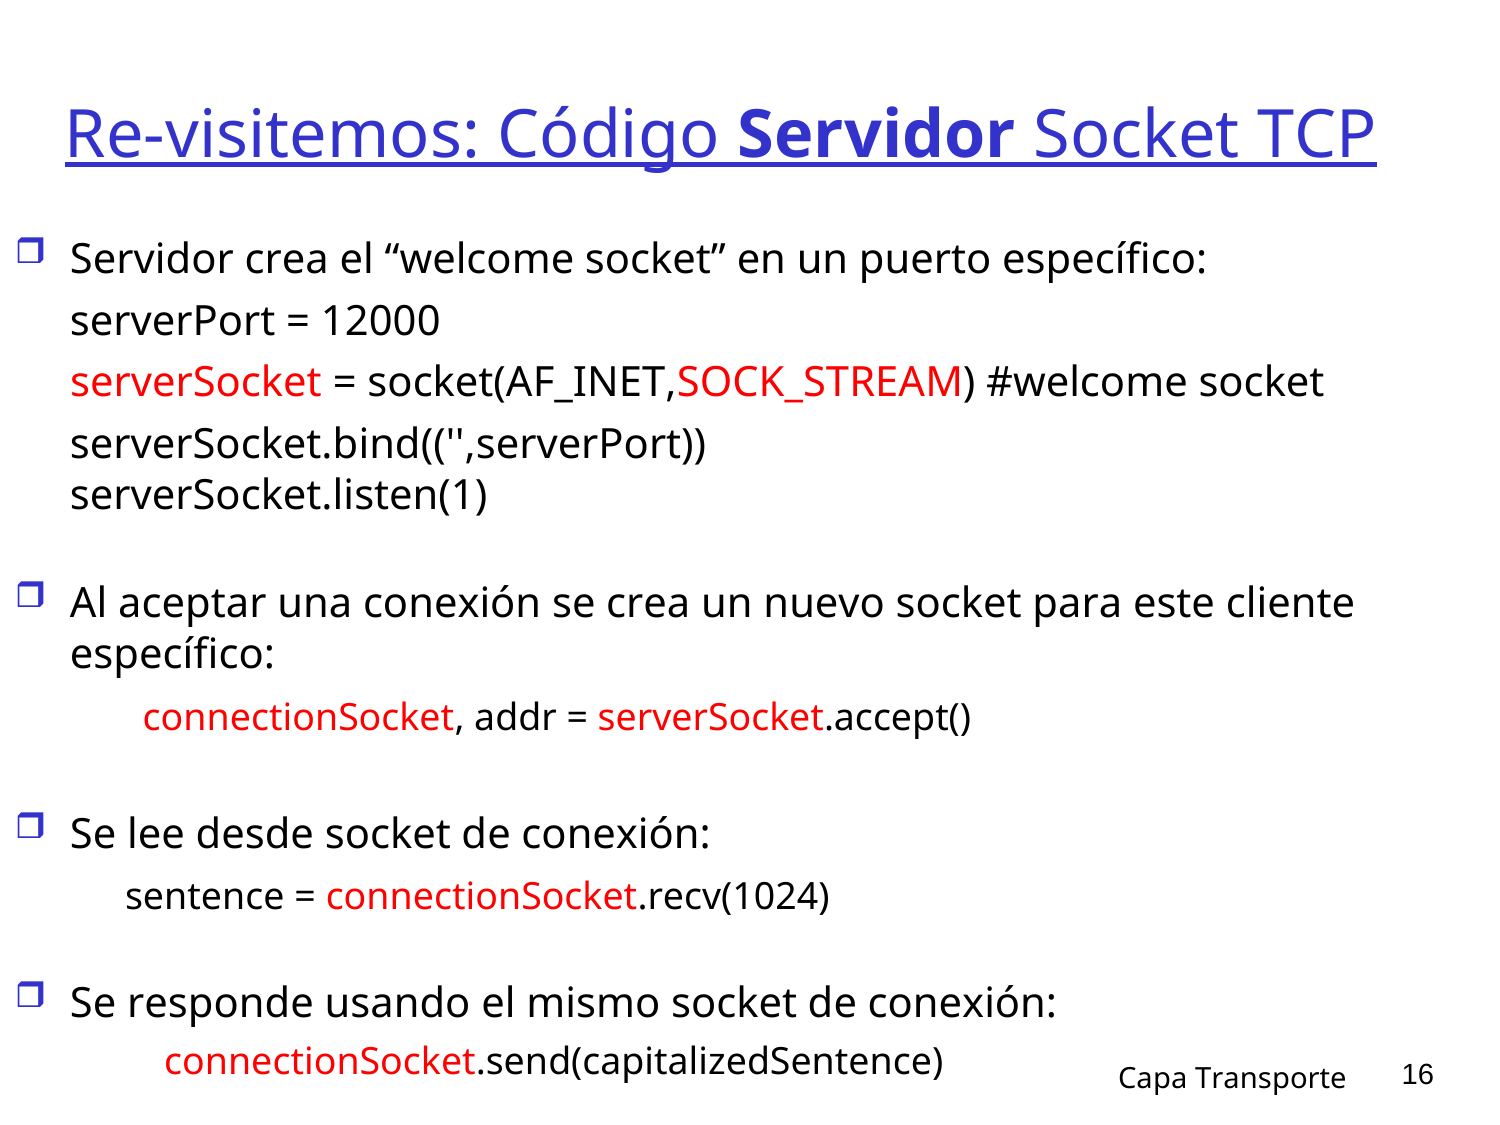

# Re-visitemos: Código Servidor Socket TCP
Servidor crea el “welcome socket” en un puerto específico:
 	serverPort = 12000
 	serverSocket = socket(AF_INET,SOCK_STREAM) #welcome socket
 	serverSocket.bind(('',serverPort))
serverSocket.listen(1)
Al aceptar una conexión se crea un nuevo socket para este cliente específico:
 connectionSocket, addr = serverSocket.accept()
Se lee desde socket de conexión:
 sentence = connectionSocket.recv(1024)
Se responde usando el mismo socket de conexión:
 			connectionSocket.send(capitalizedSentence)
16